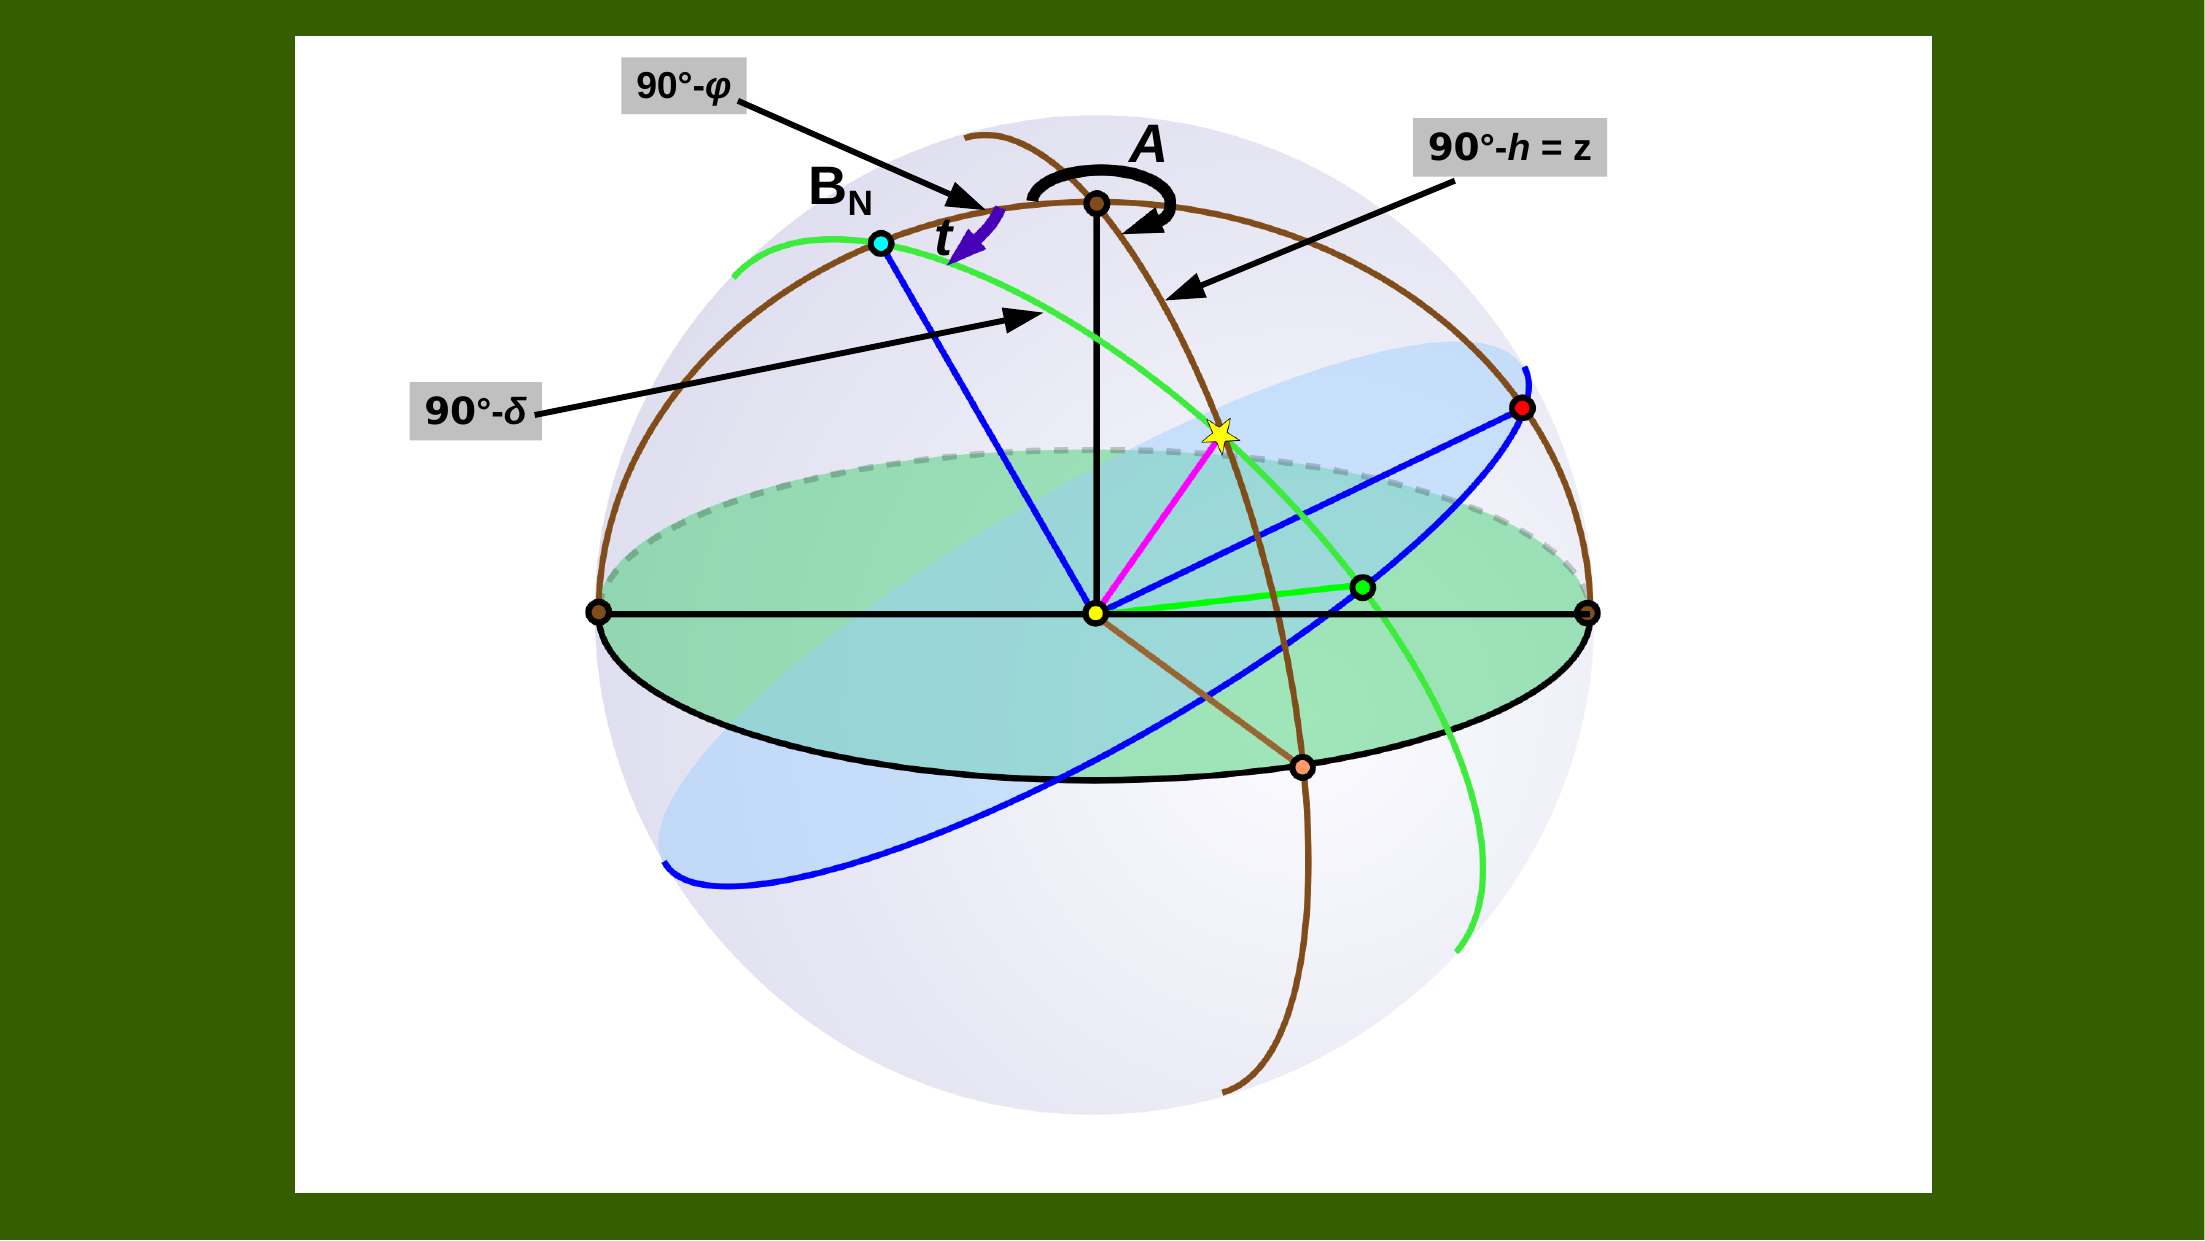

90°-φ
A
90°-h = z
BN
t
90°-δ